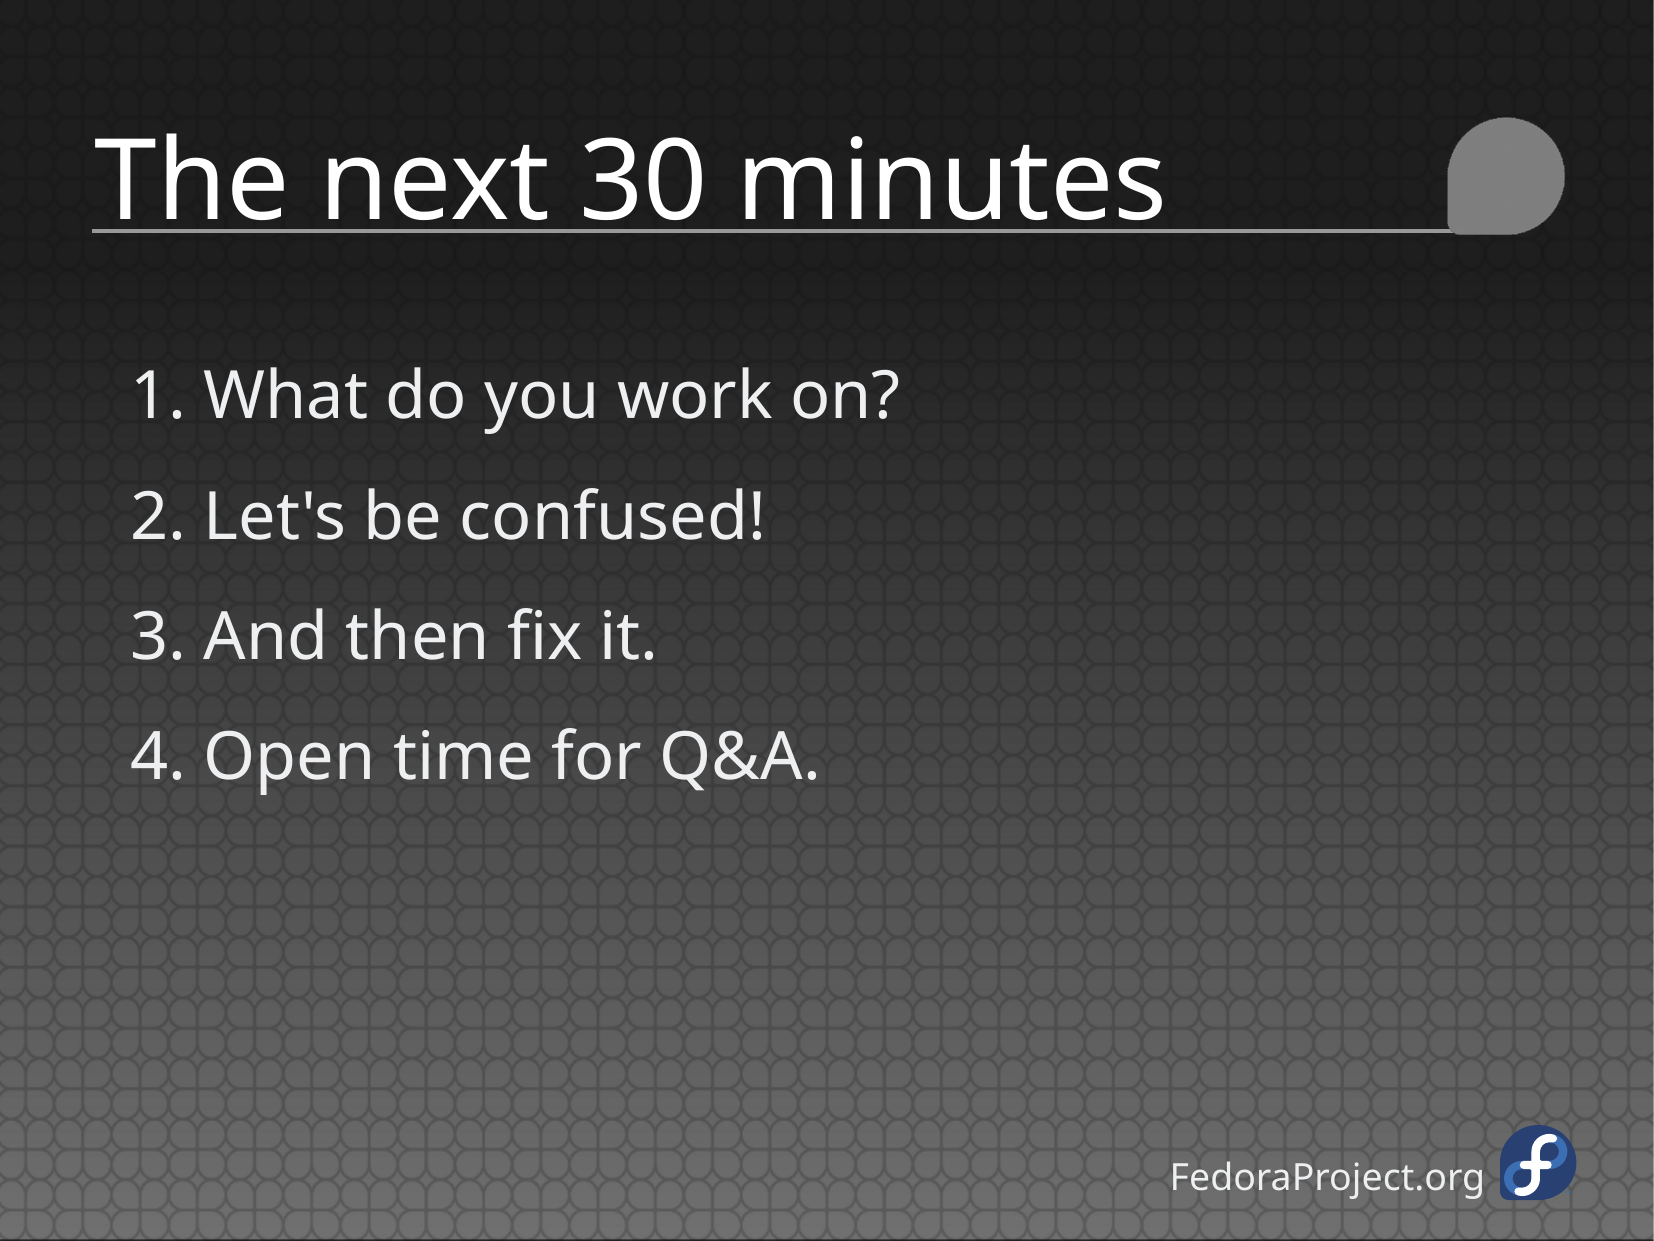

# The next 30 minutes
 What do you work on?
 Let's be confused!
 And then fix it.
 Open time for Q&A.